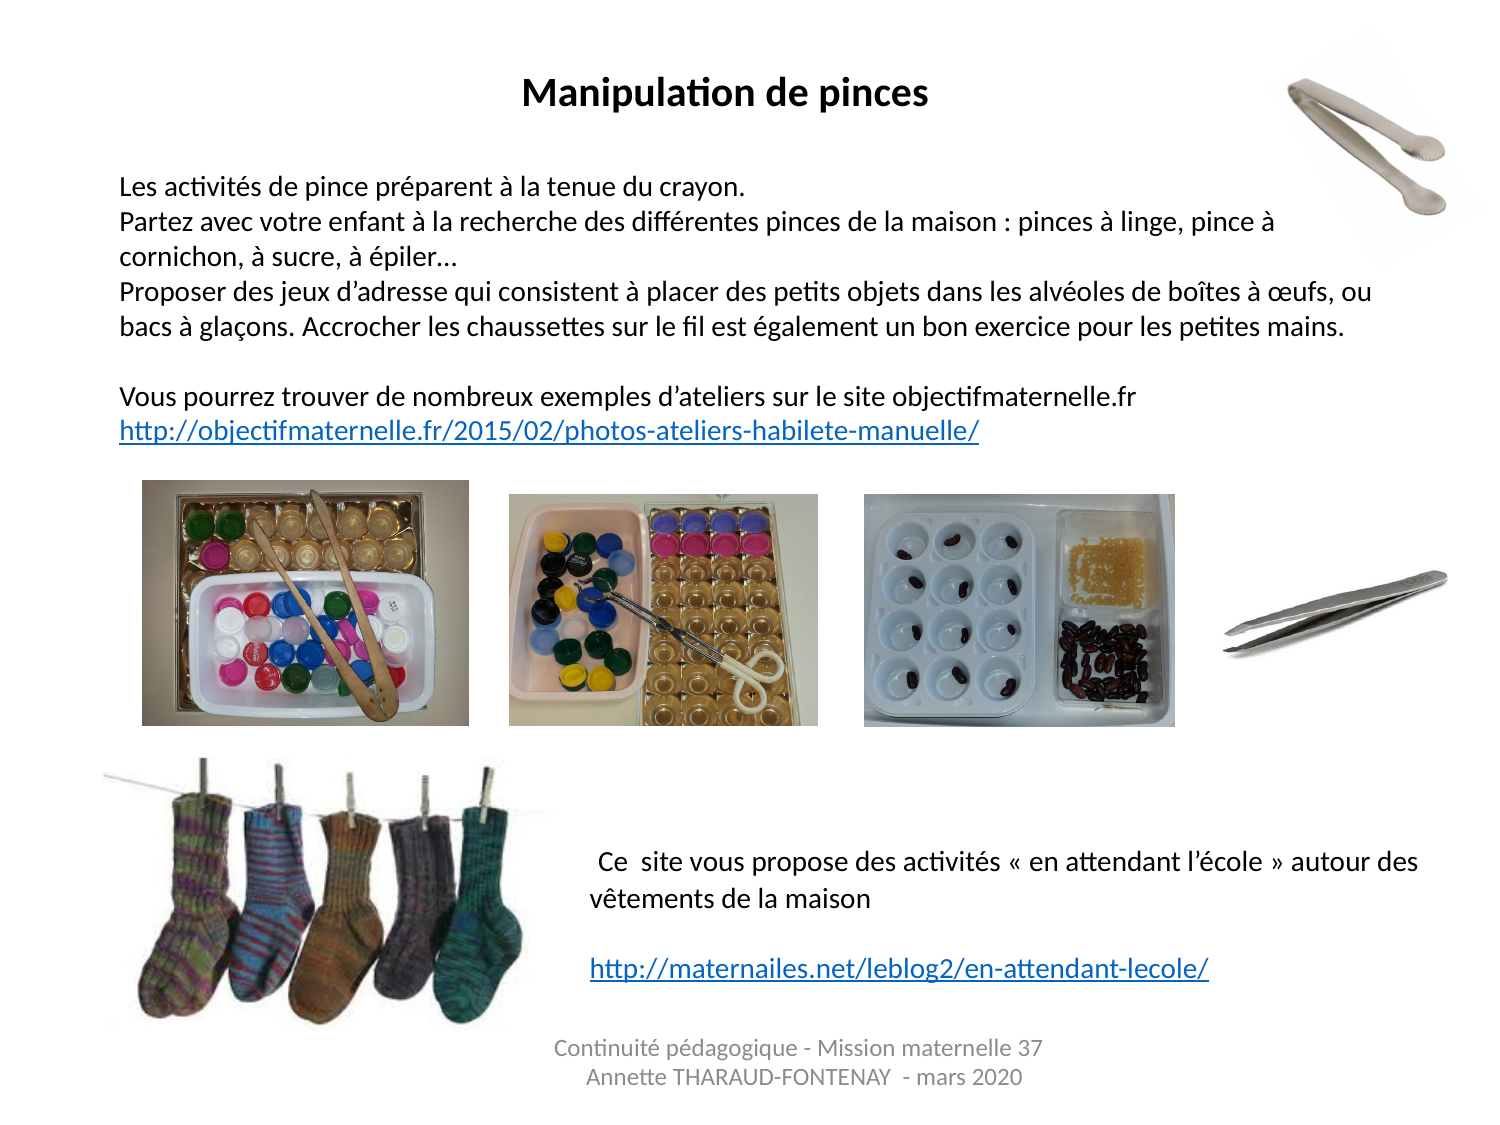

Manipulation de pinces
Les activités de pince préparent à la tenue du crayon.
Partez avec votre enfant à la recherche des différentes pinces de la maison : pinces à linge, pince à cornichon, à sucre, à épiler…
Proposer des jeux d’adresse qui consistent à placer des petits objets dans les alvéoles de boîtes à œufs, ou bacs à glaçons. Accrocher les chaussettes sur le fil est également un bon exercice pour les petites mains.
Vous pourrez trouver de nombreux exemples d’ateliers sur le site objectifmaternelle.fr
http://objectifmaternelle.fr/2015/02/photos-ateliers-habilete-manuelle/
 Ce site vous propose des activités « en attendant l’école » autour des vêtements de la maison
http://maternailes.net/leblog2/en-attendant-lecole/
Continuité pédagogique - Mission maternelle 37
Annette THARAUD-FONTENAY - mars 2020